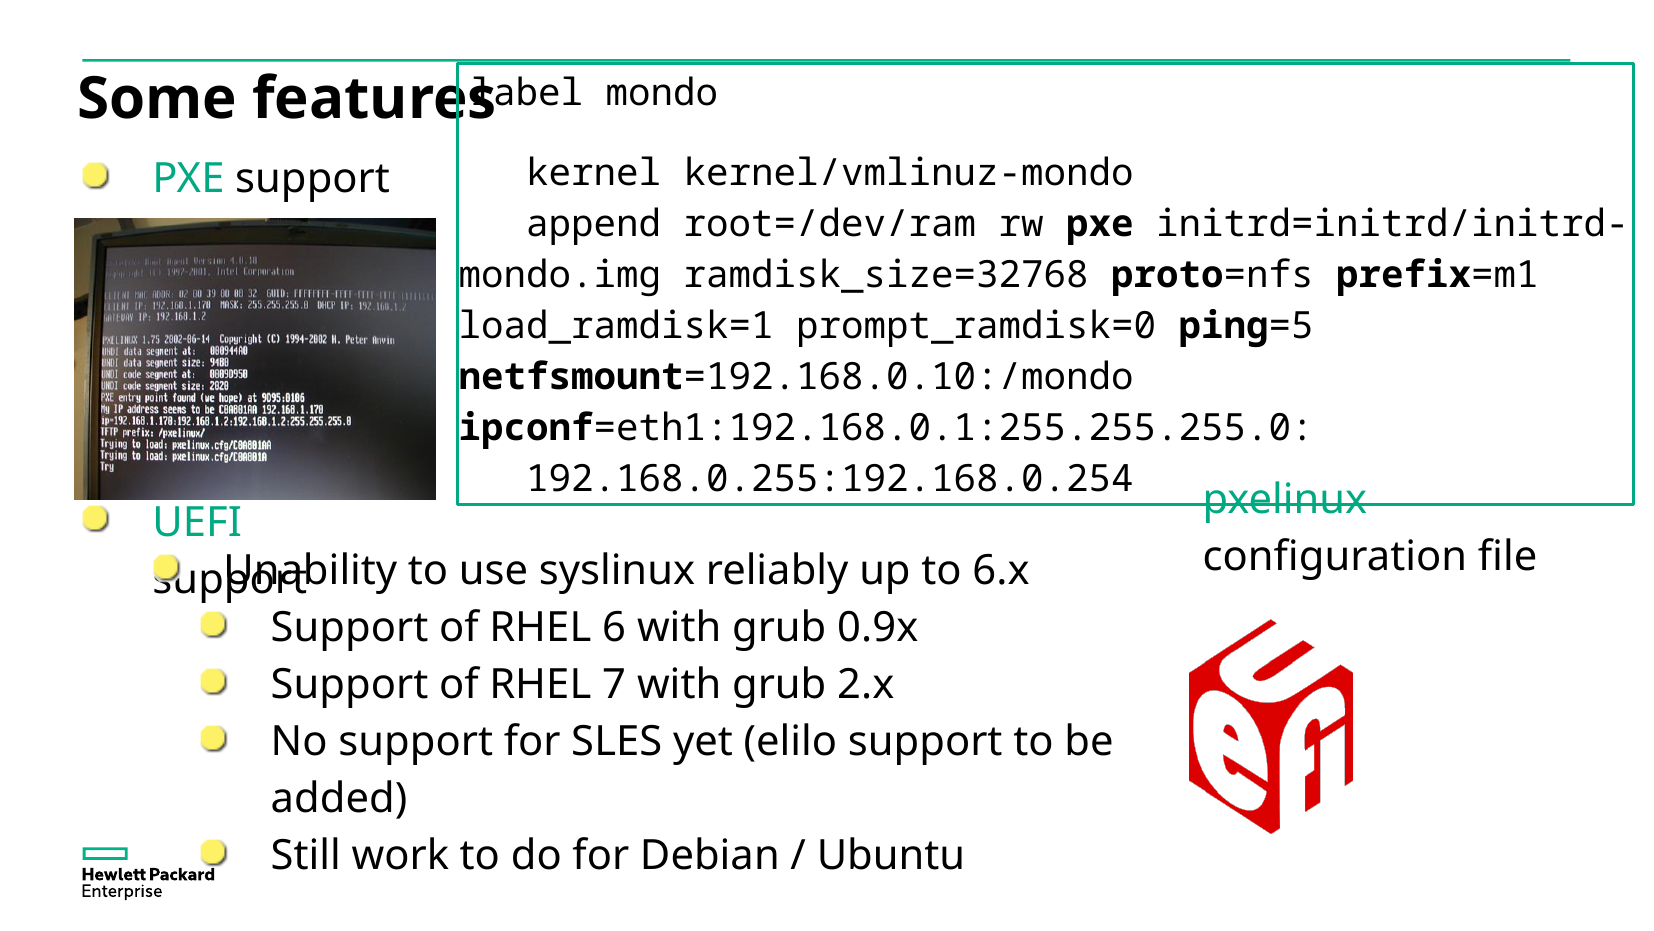

Some features
label mondo
 kernel kernel/vmlinuz-mondo
 append root=/dev/ram rw pxe initrd=initrd/initrd-mondo.img ramdisk_size=32768 proto=nfs prefix=m1 load_ramdisk=1 prompt_ramdisk=0 ping=5 netfsmount=192.168.0.10:/mondo ipconf=eth1:192.168.0.1:255.255.255.0:
 192.168.0.255:192.168.0.254
PXE support
pxelinux configuration file
UEFI support
Unability to use syslinux reliably up to 6.x
Support of RHEL 6 with grub 0.9x
Support of RHEL 7 with grub 2.x
No support for SLES yet (elilo support to be added)
Still work to do for Debian / Ubuntu